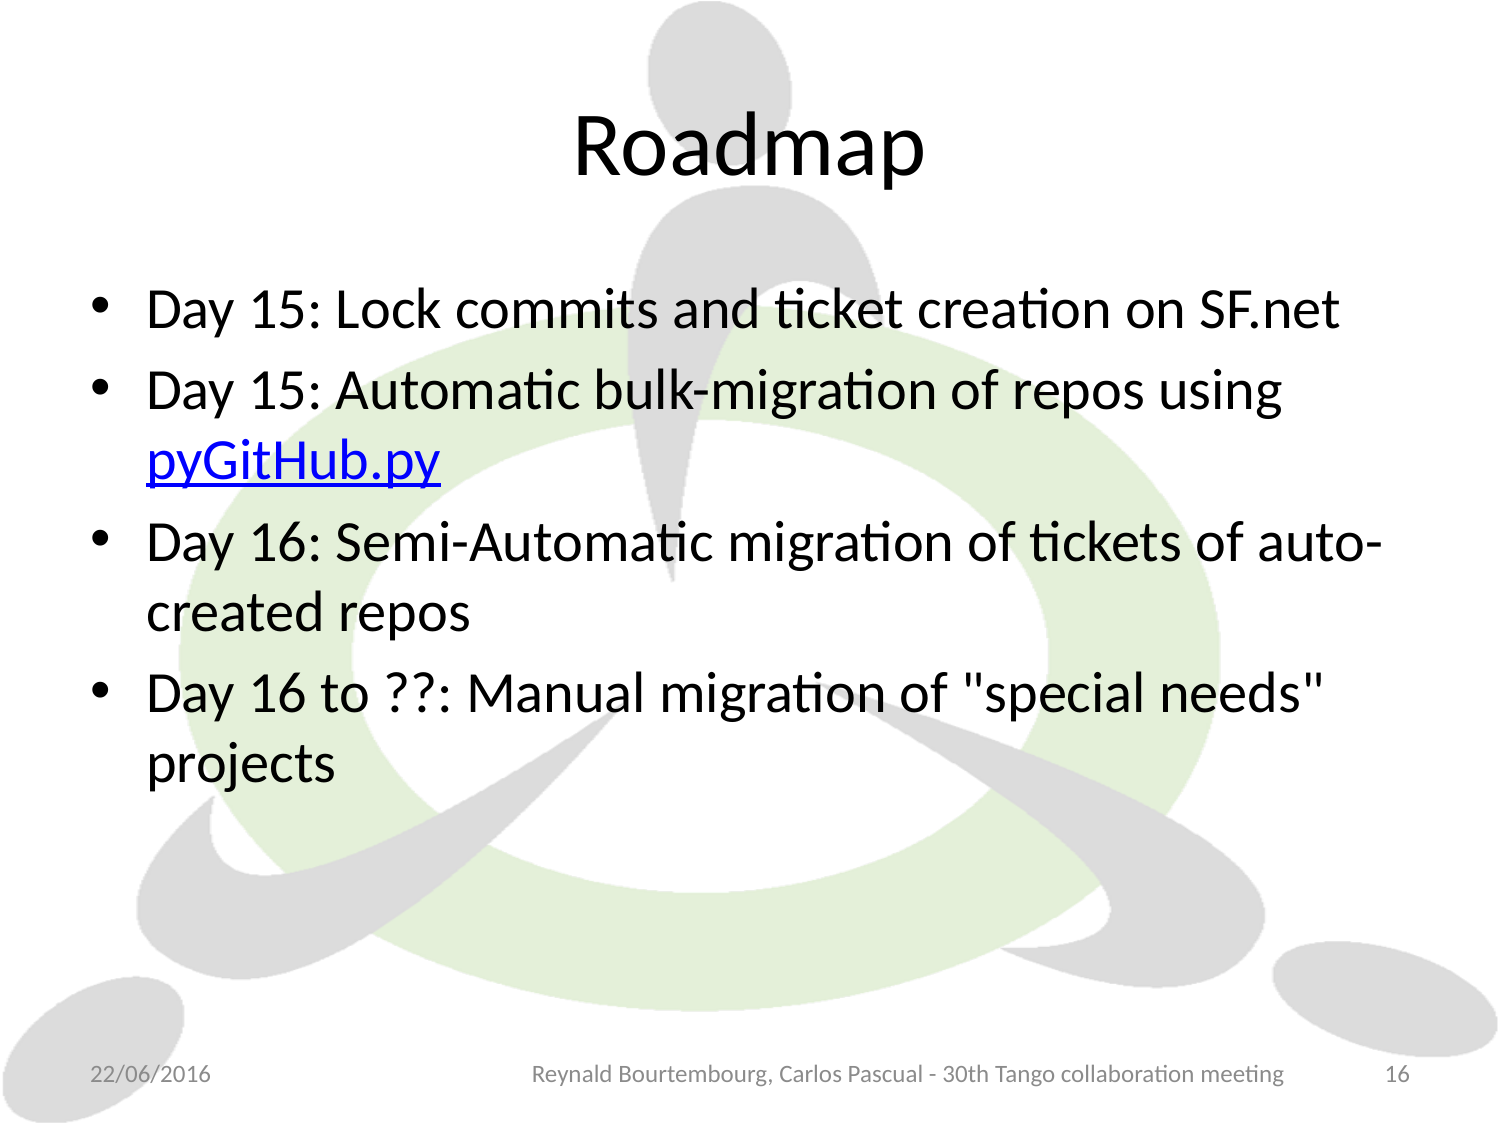

# Roadmap
Day 15: Lock commits and ticket creation on SF.net
Day 15: Automatic bulk-migration of repos using pyGitHub.py
Day 16: Semi-Automatic migration of tickets of auto-created repos
Day 16 to ??: Manual migration of "special needs" projects
22/06/2016
Reynald Bourtembourg, Carlos Pascual - 30th Tango collaboration meeting